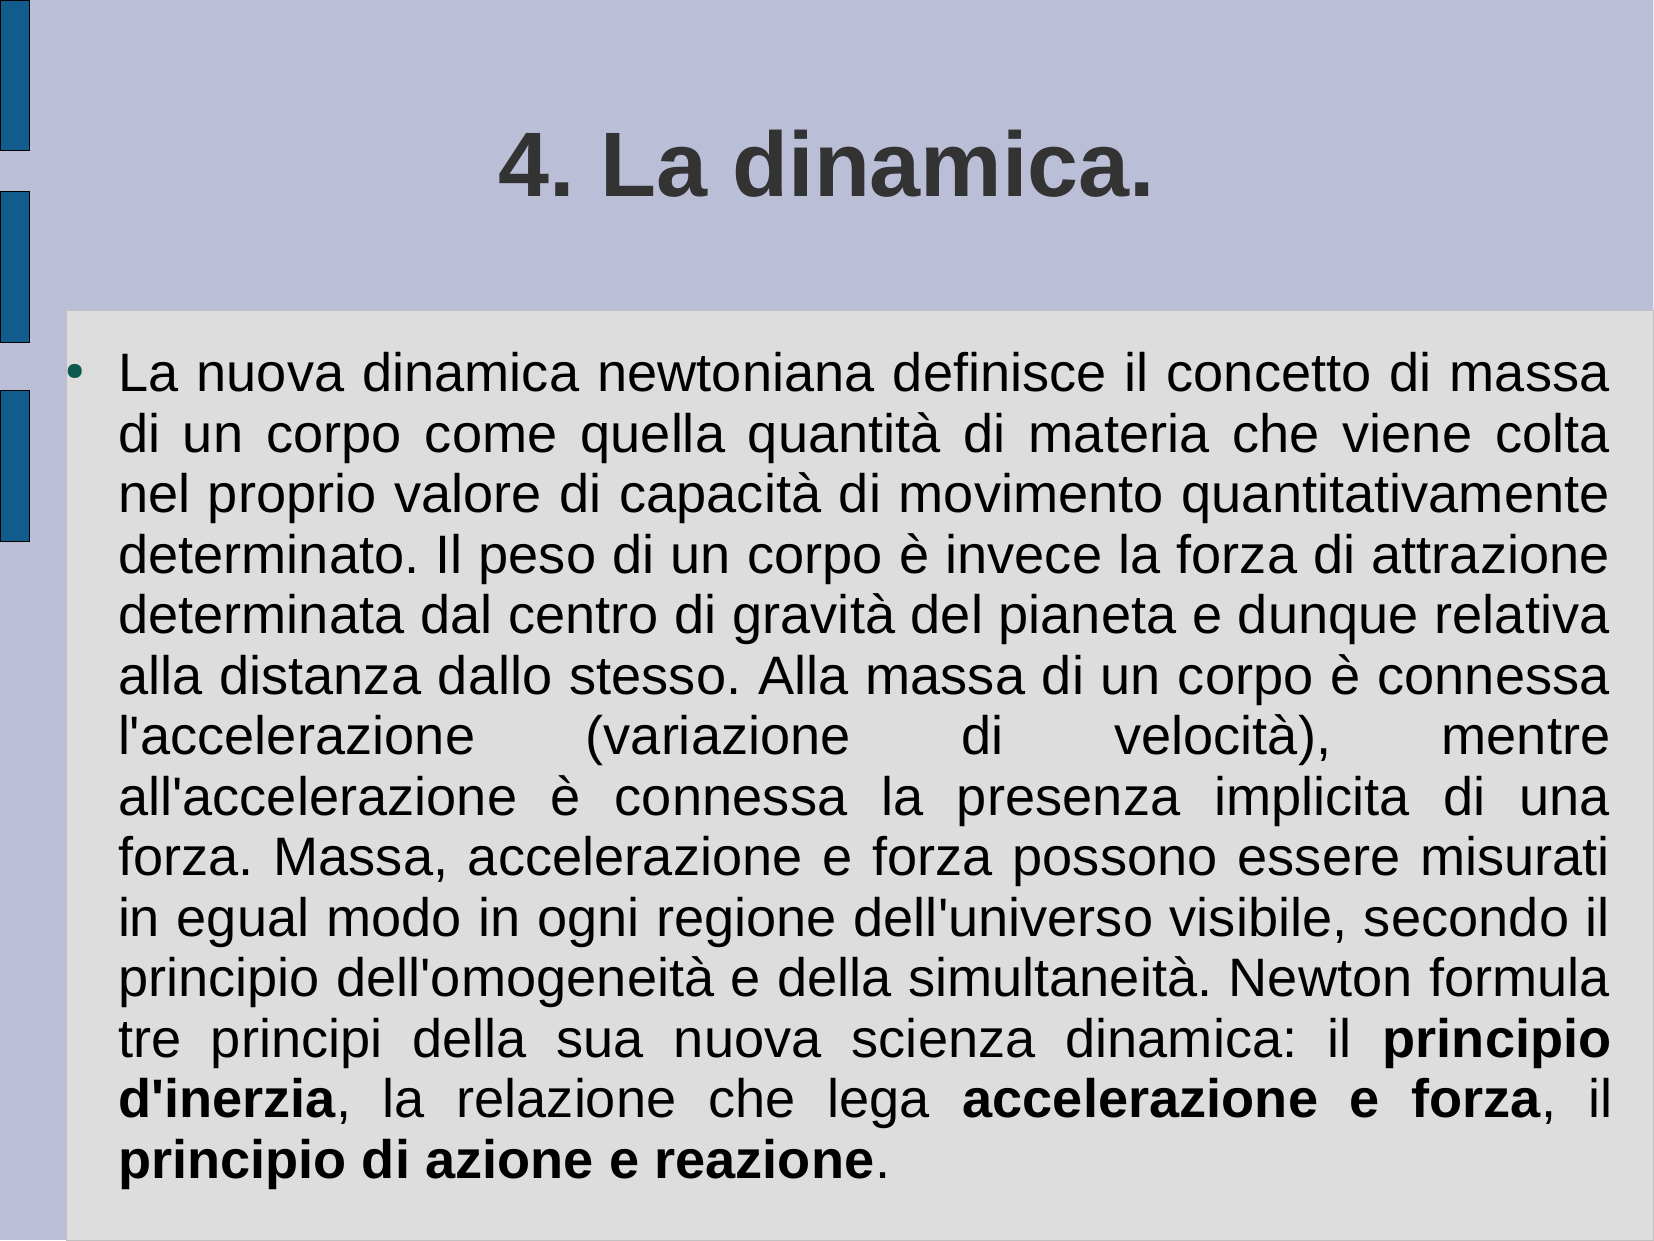

# 4. La dinamica.
La nuova dinamica newtoniana definisce il concetto di massa di un corpo come quella quantità di materia che viene colta nel proprio valore di capacità di movimento quantitativamente determinato. Il peso di un corpo è invece la forza di attrazione determinata dal centro di gravità del pianeta e dunque relativa alla distanza dallo stesso. Alla massa di un corpo è connessa l'accelerazione (variazione di velocità), mentre all'accelerazione è connessa la presenza implicita di una forza. Massa, accelerazione e forza possono essere misurati in egual modo in ogni regione dell'universo visibile, secondo il principio dell'omogeneità e della simultaneità. Newton formula tre principi della sua nuova scienza dinamica: il principio d'inerzia, la relazione che lega accelerazione e forza, il principio di azione e reazione.